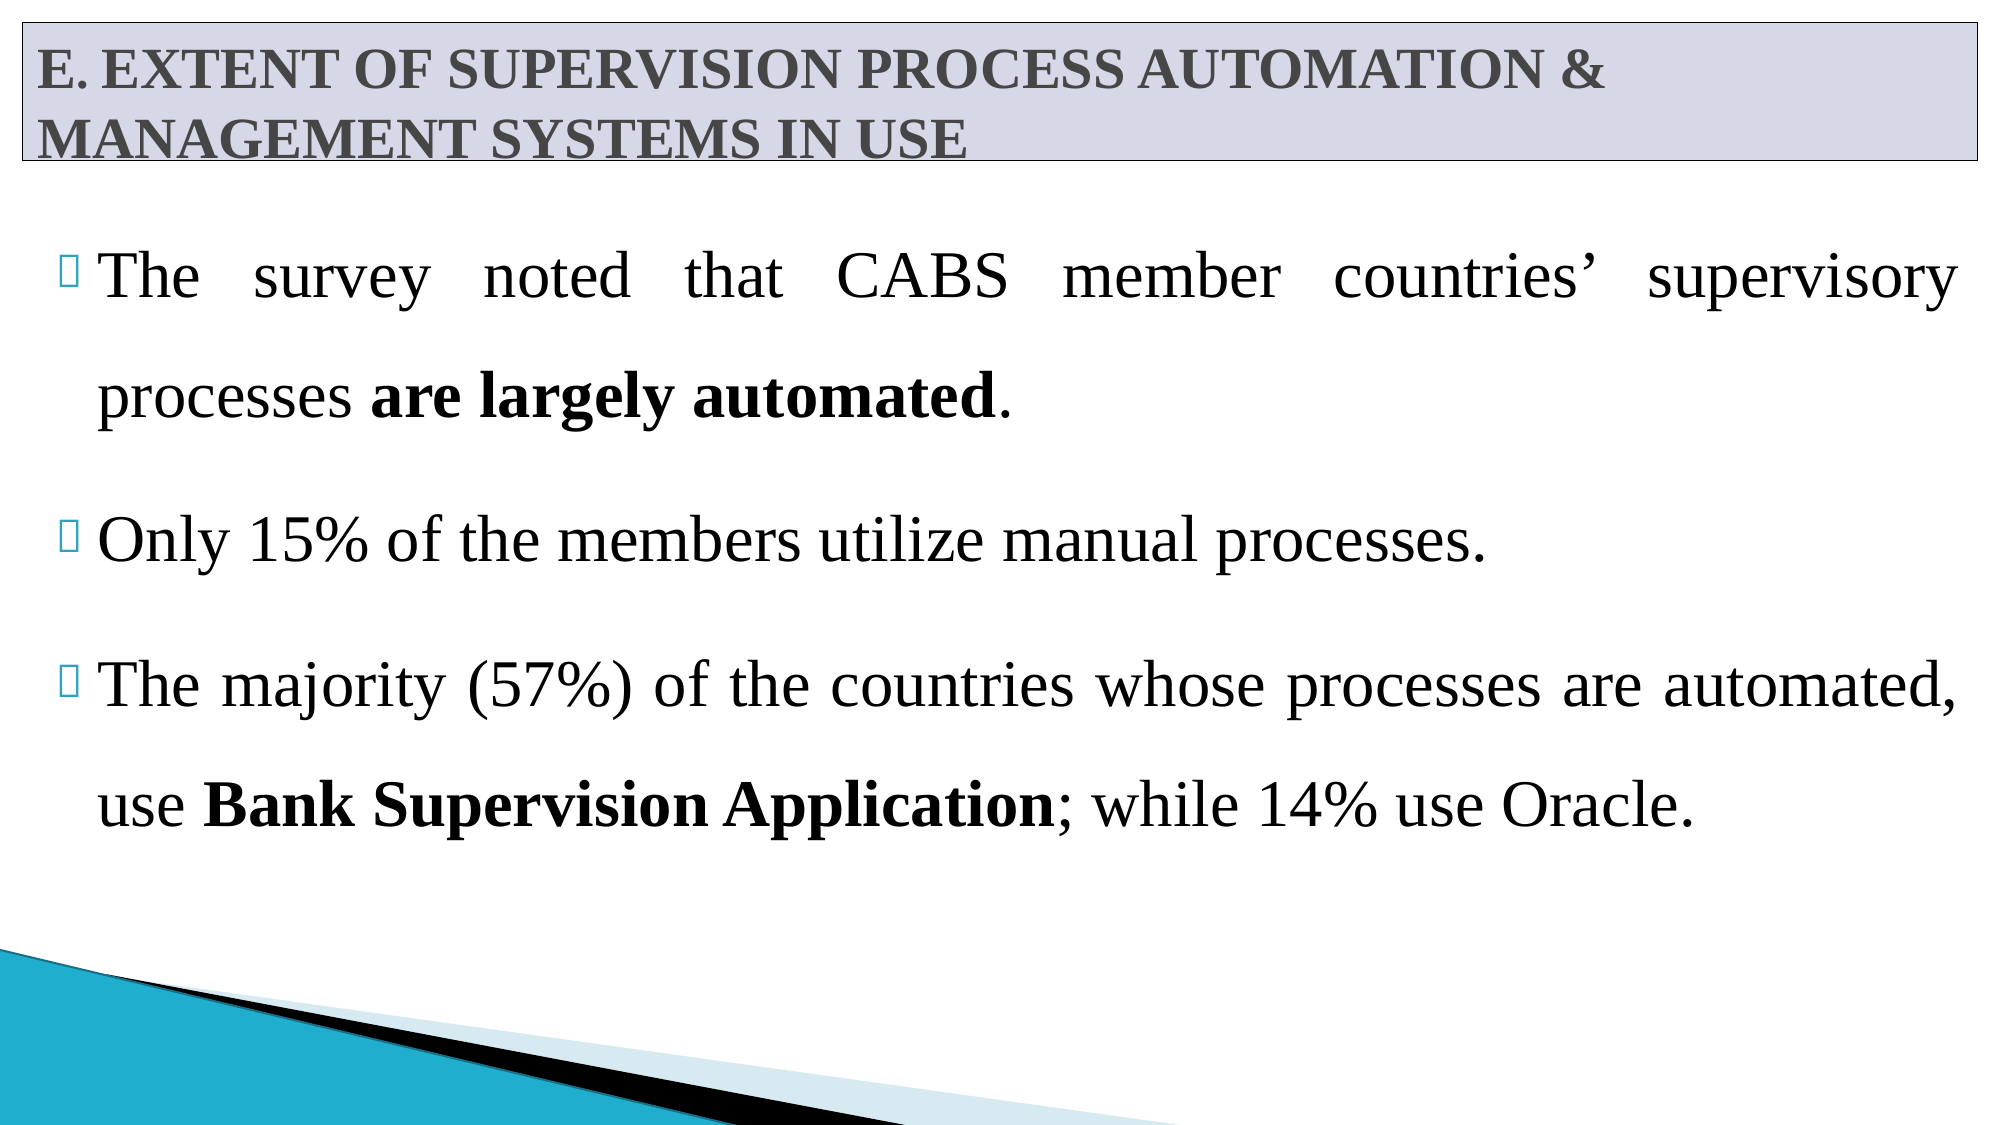

# E. EXTENT OF SUPERVISION PROCESS AUTOMATION & MANAGEMENT SYSTEMS IN USE
The survey noted that CABS member countries’ supervisory processes are largely automated.
Only 15% of the members utilize manual processes.
The majority (57%) of the countries whose processes are automated, use Bank Supervision Application; while 14% use Oracle.